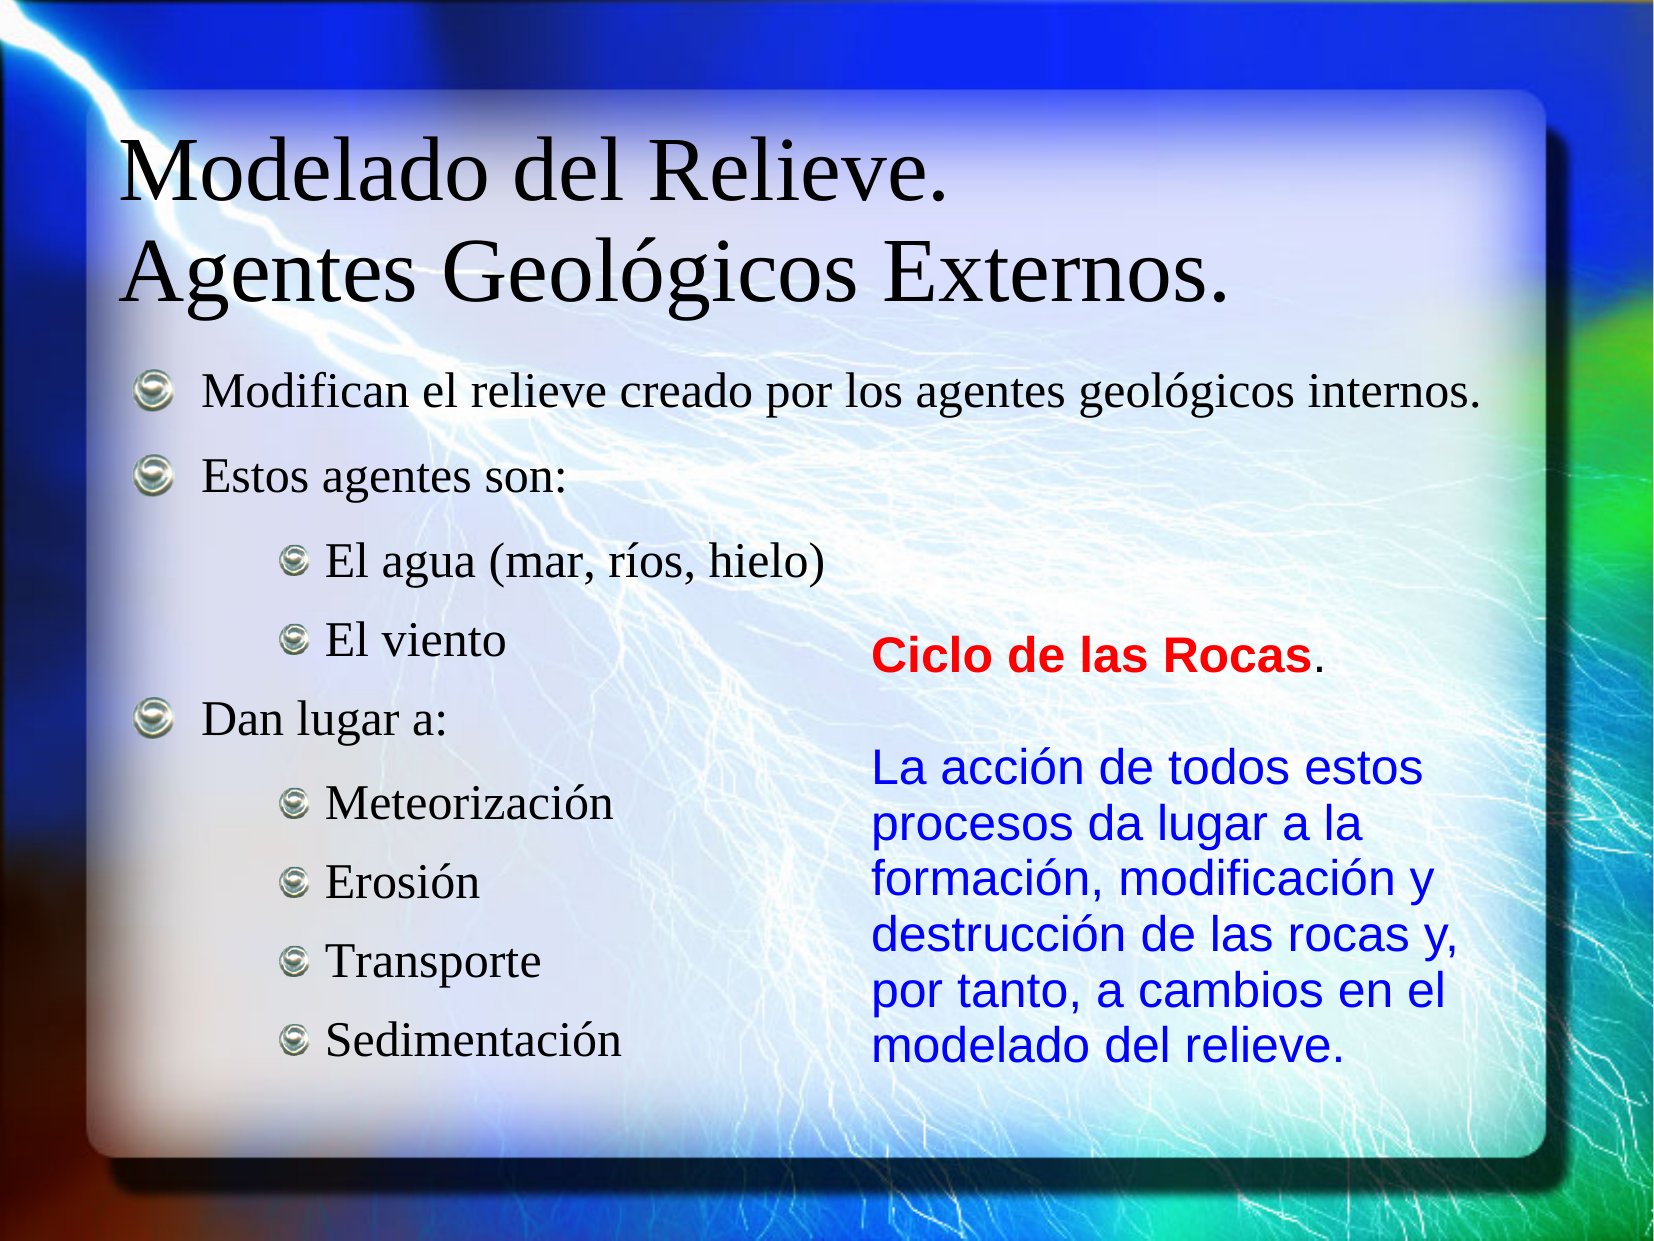

Modelado del Relieve.
Agentes Geológicos Externos.
# Modifican el relieve creado por los agentes geológicos internos.
Estos agentes son:
El agua (mar, ríos, hielo)
El viento
Dan lugar a:
Meteorización
Erosión
Transporte
Sedimentación
Ciclo de las Rocas.
La acción de todos estos procesos da lugar a la formación, modificación y destrucción de las rocas y, por tanto, a cambios en el modelado del relieve.